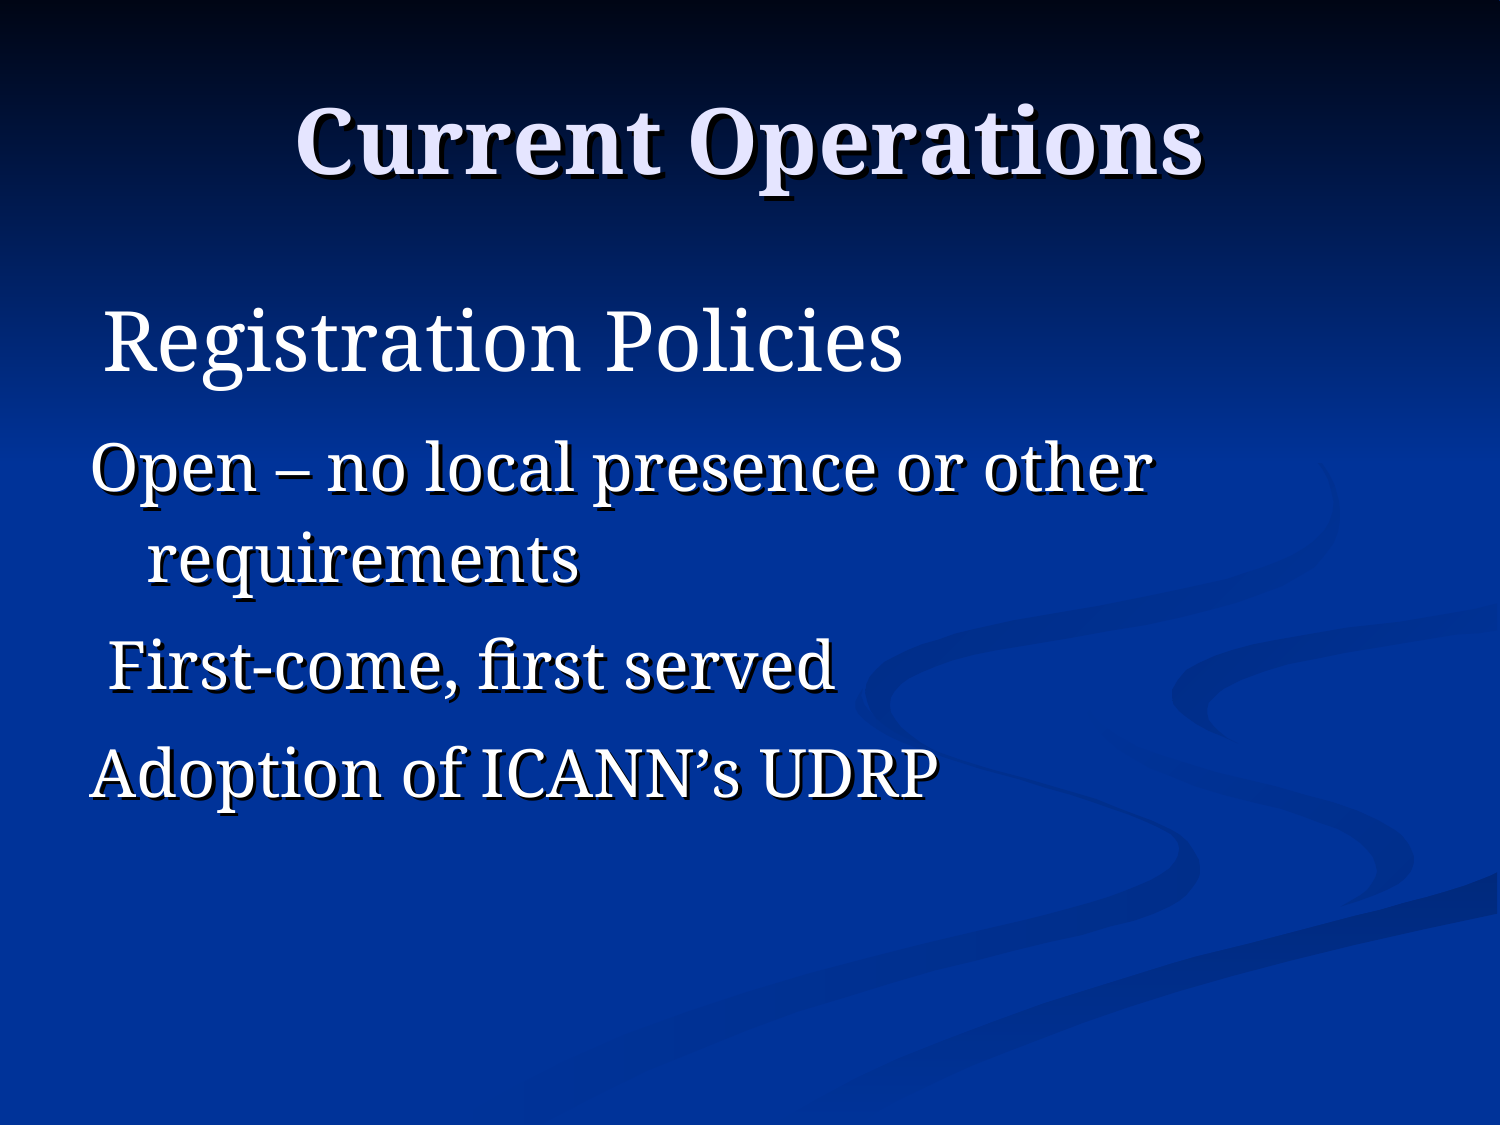

# Current Operations
Registration Policies
Open – no local presence or other requirements
 First-come, first served
Adoption of ICANN’s UDRP